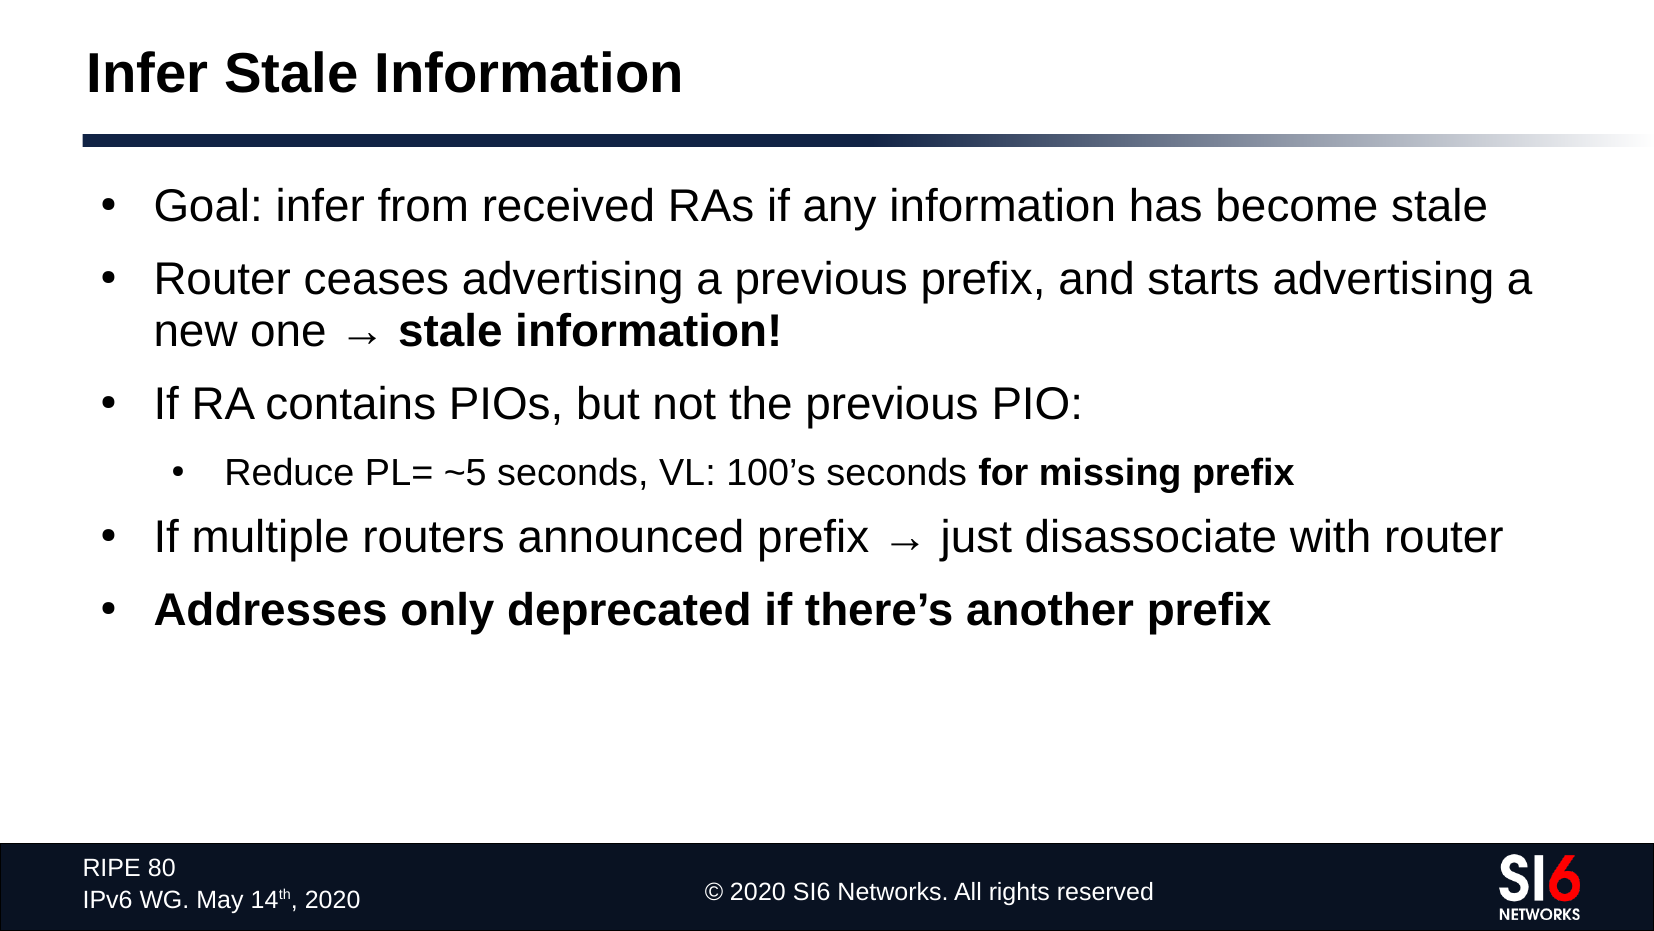

# Infer Stale Information
Goal: infer from received RAs if any information has become stale
Router ceases advertising a previous prefix, and starts advertising a new one → stale information!
If RA contains PIOs, but not the previous PIO:
Reduce PL= ~5 seconds, VL: 100’s seconds for missing prefix
If multiple routers announced prefix → just disassociate with router
Addresses only deprecated if there’s another prefix